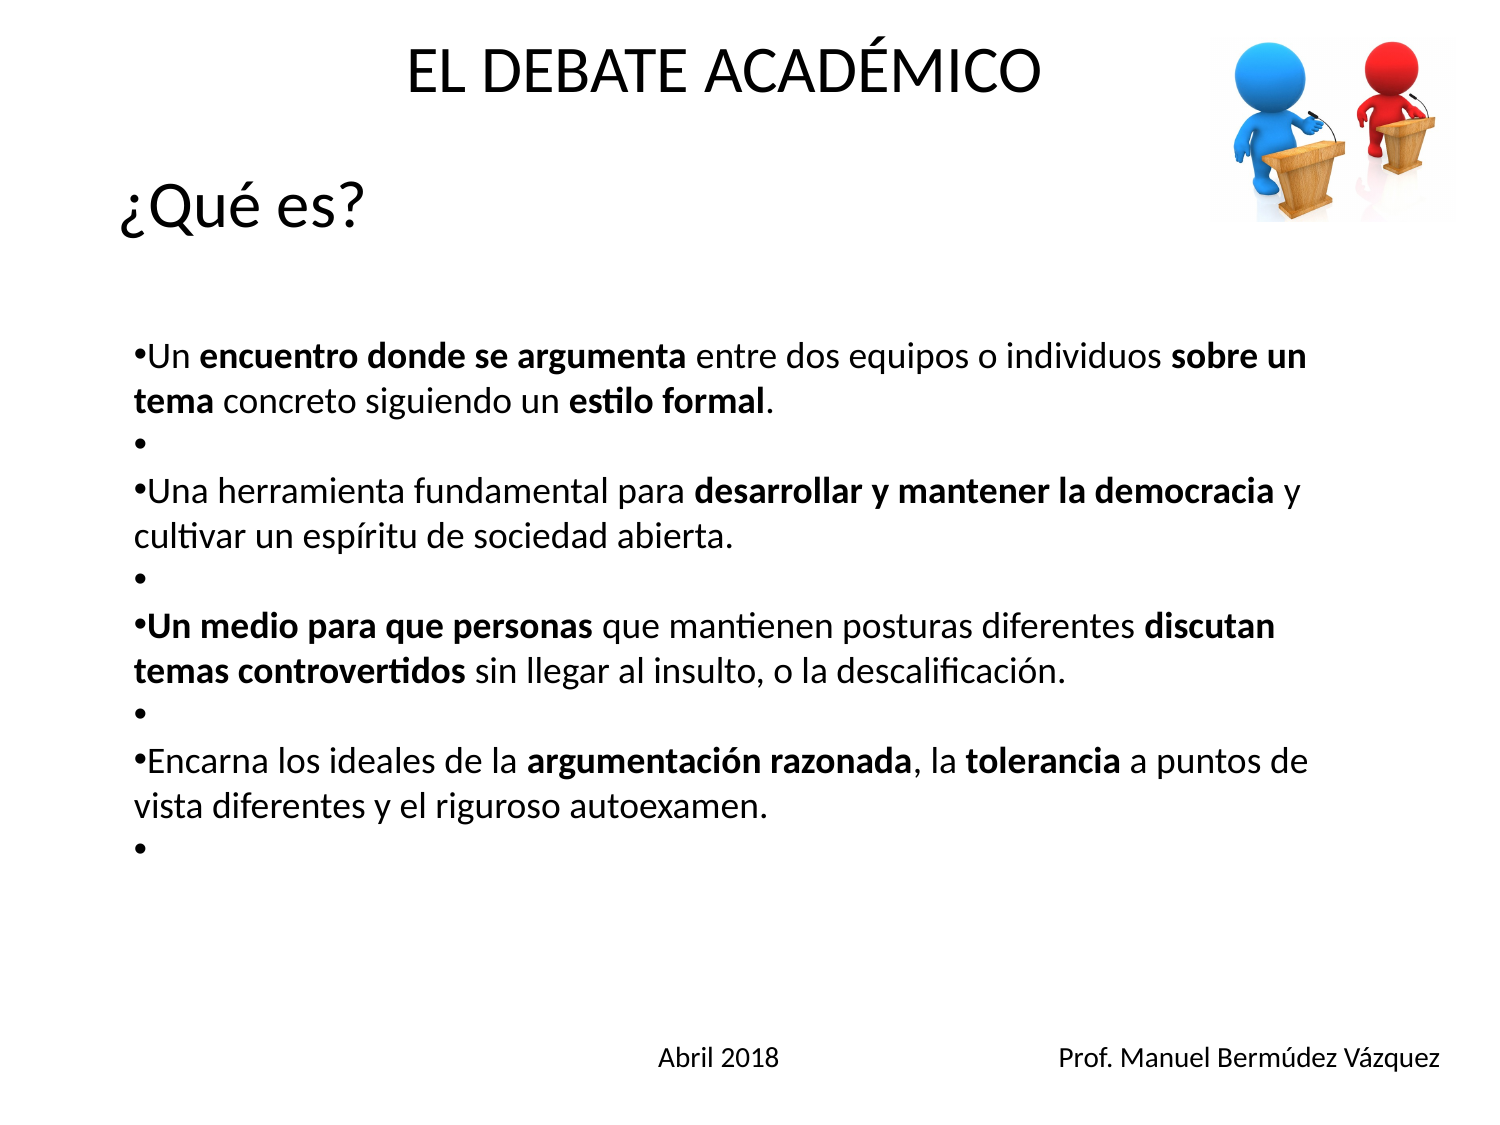

¿Qué es?
Un encuentro donde se argumenta entre dos equipos o individuos sobre un tema concreto siguiendo un estilo formal.
Una herramienta fundamental para desarrollar y mantener la democracia y cultivar un espíritu de sociedad abierta.
Un medio para que personas que mantienen posturas diferentes discutan temas controvertidos sin llegar al insulto, o la descalificación.
Encarna los ideales de la argumentación razonada, la tolerancia a puntos de vista diferentes y el riguroso autoexamen.